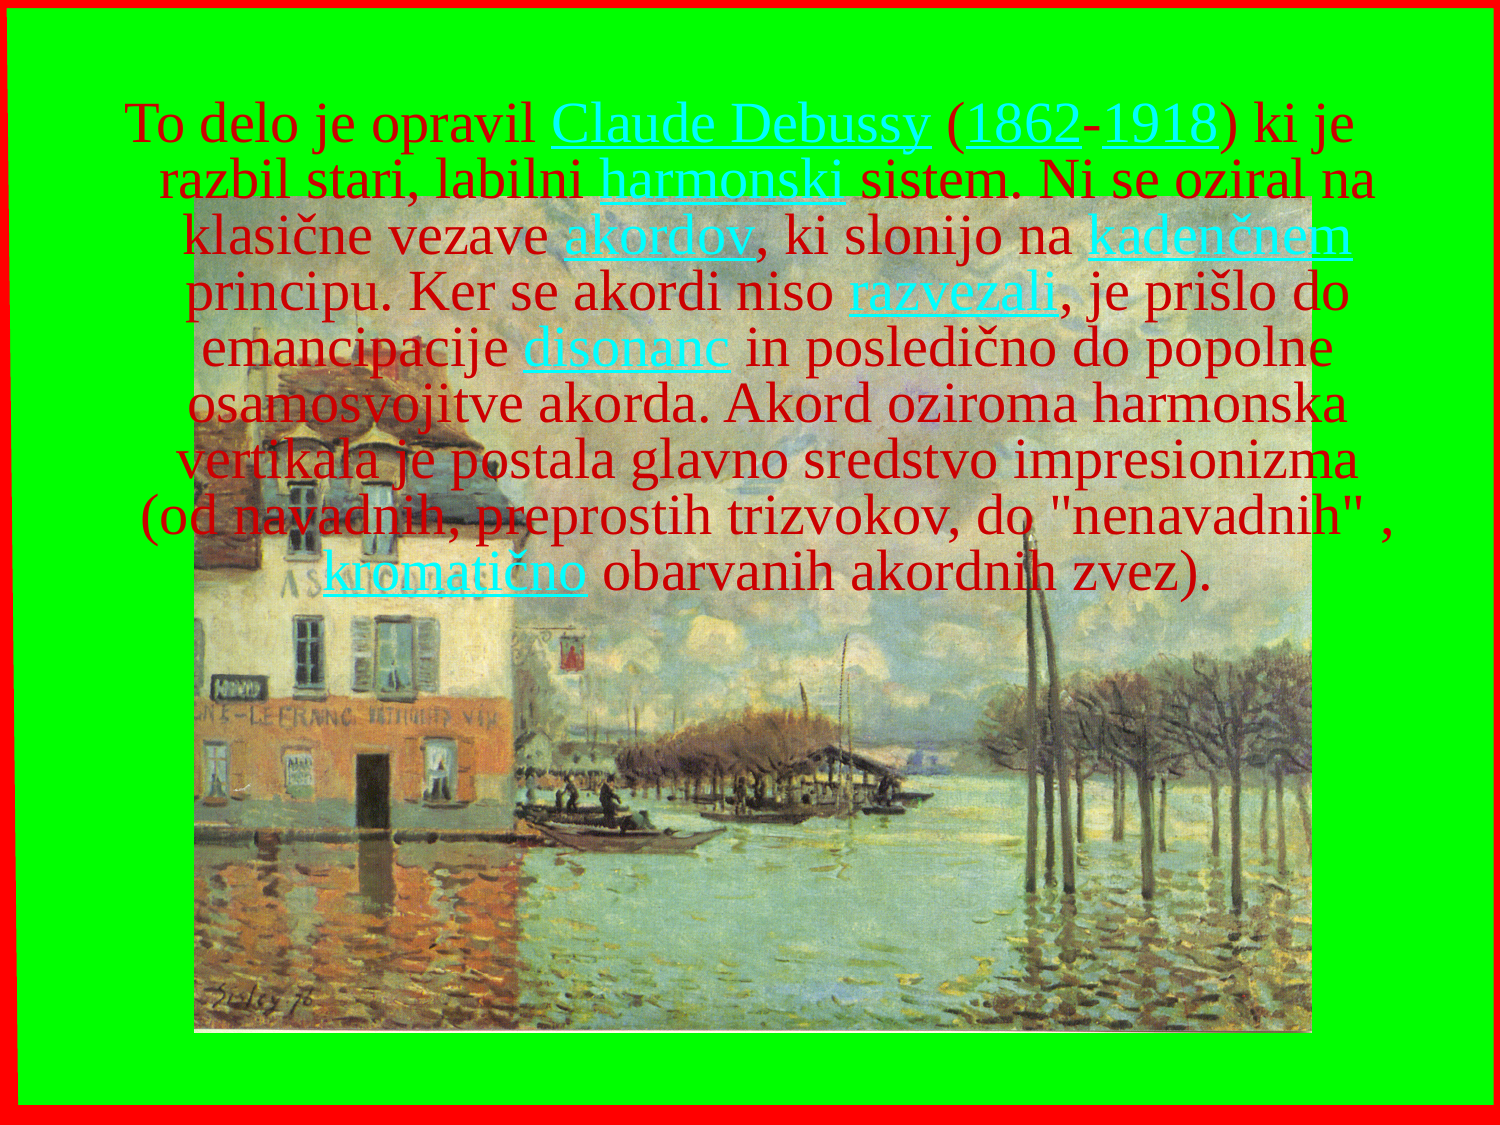

# To delo je opravil Claude Debussy (1862-1918) ki je razbil stari, labilni harmonski sistem. Ni se oziral na klasične vezave akordov, ki slonijo na kadenčnem principu. Ker se akordi niso razvezali, je prišlo do emancipacije disonanc in posledično do popolne osamosvojitve akorda. Akord oziroma harmonska vertikala je postala glavno sredstvo impresionizma (od navadnih, preprostih trizvokov, do "nenavadnih" , kromatično obarvanih akordnih zvez).